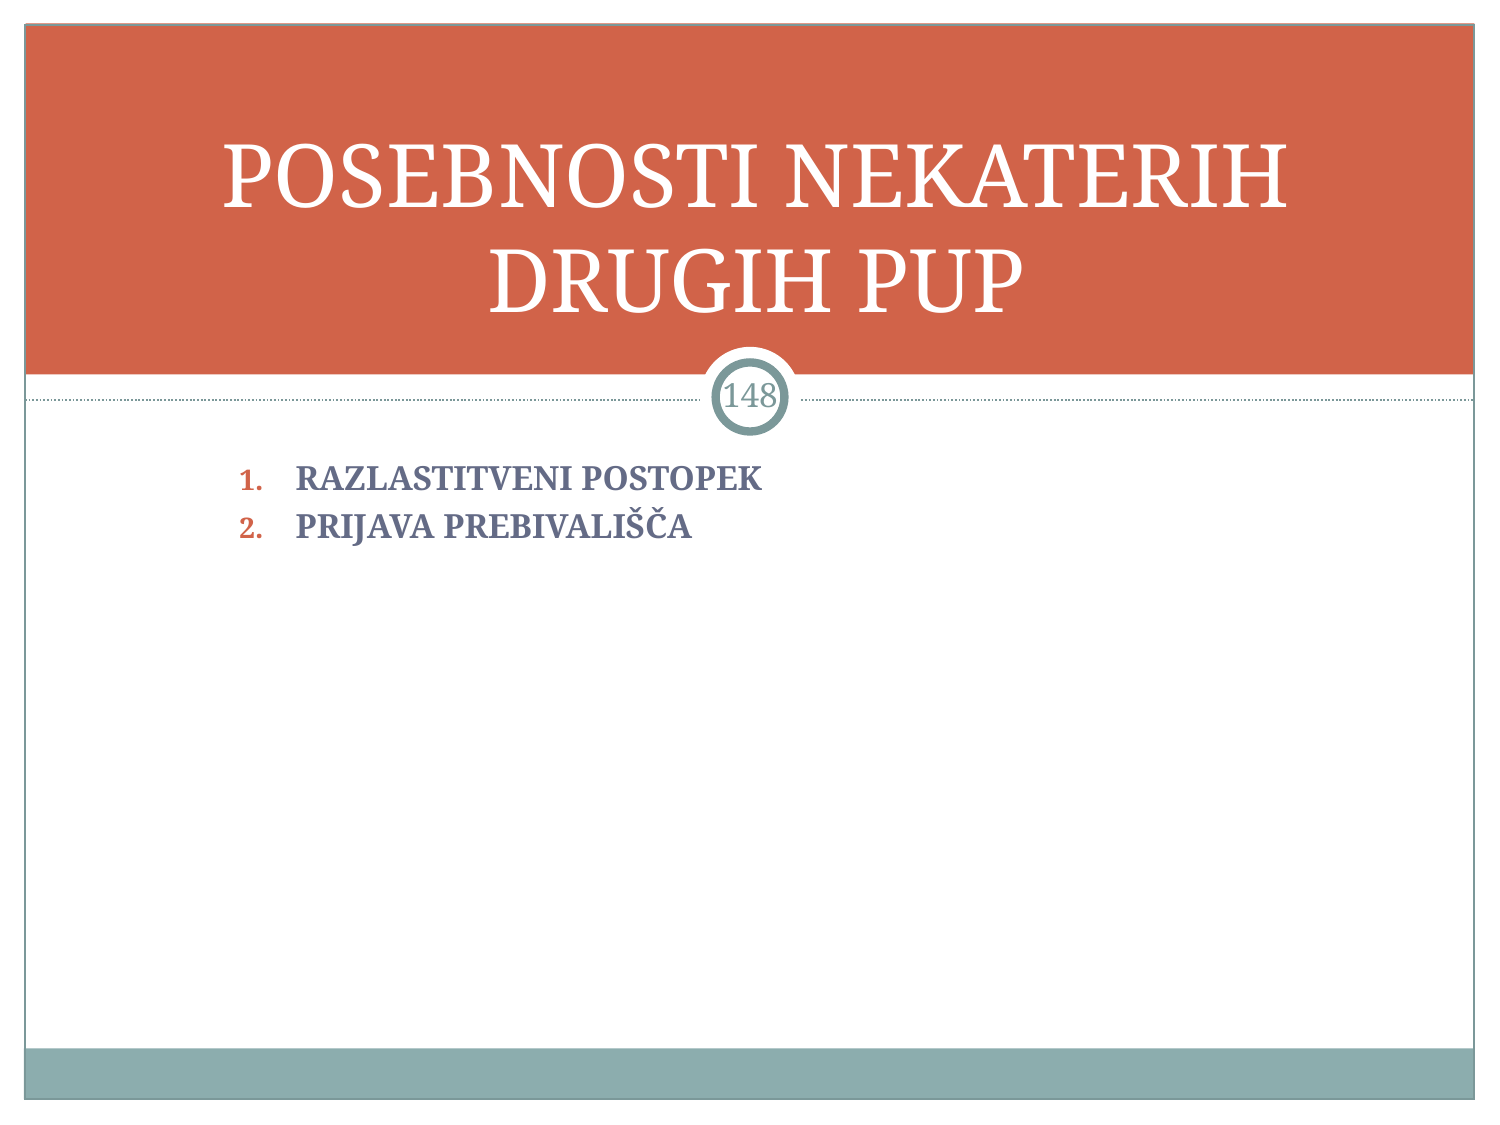

POSEBNOSTI NEKATERIH DRUGIH PUP
# RAZLASTITVENI POSTOPEK
PRIJAVA PREBIVALIŠČA